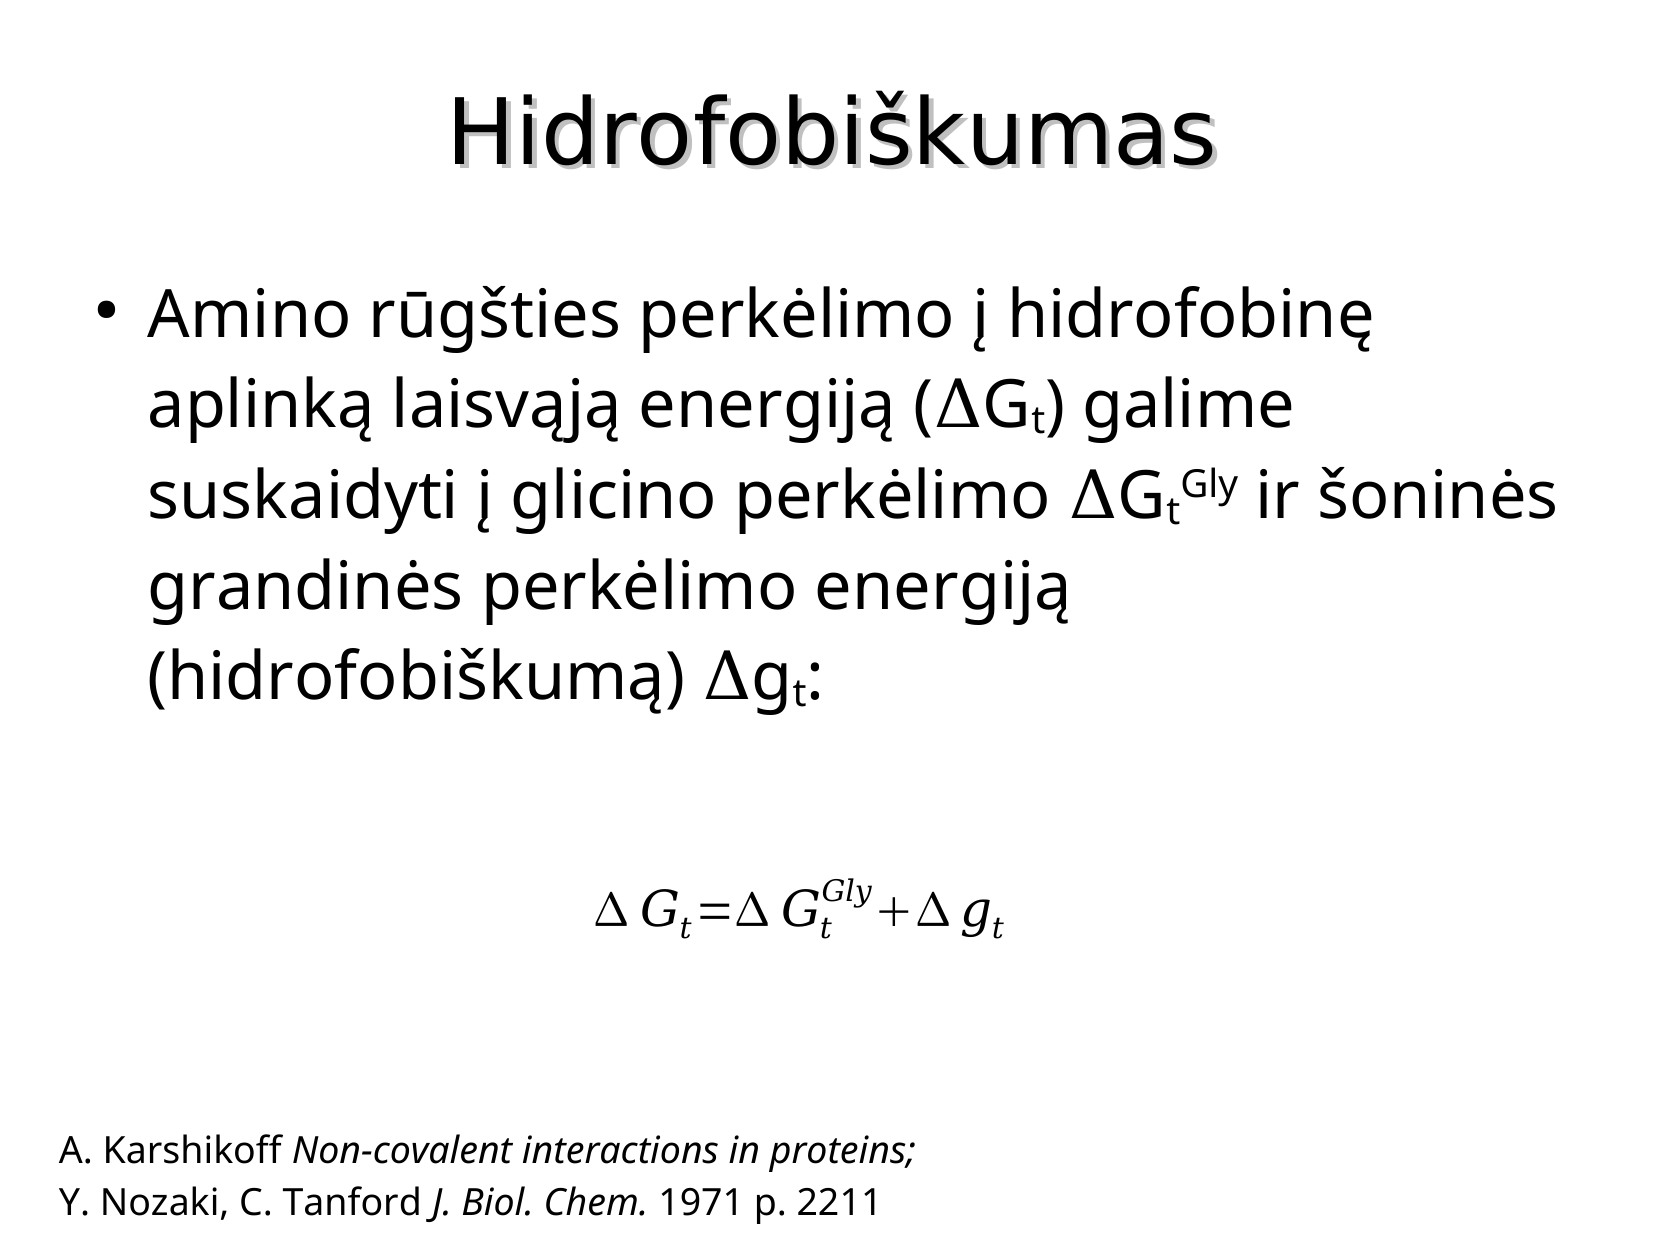

Hidrofobiškumas
# Amino rūgšties perkėlimo į hidrofobinę aplinką laisvąją energiją (ΔGt) galime suskaidyti į glicino perkėlimo ΔGtGly ir šoninės grandinės perkėlimo energiją (hidrofobiškumą) Δgt:
A. Karshikoff Non-covalent interactions in proteins;
Y. Nozaki, C. Tanford J. Biol. Chem. 1971 p. 2211